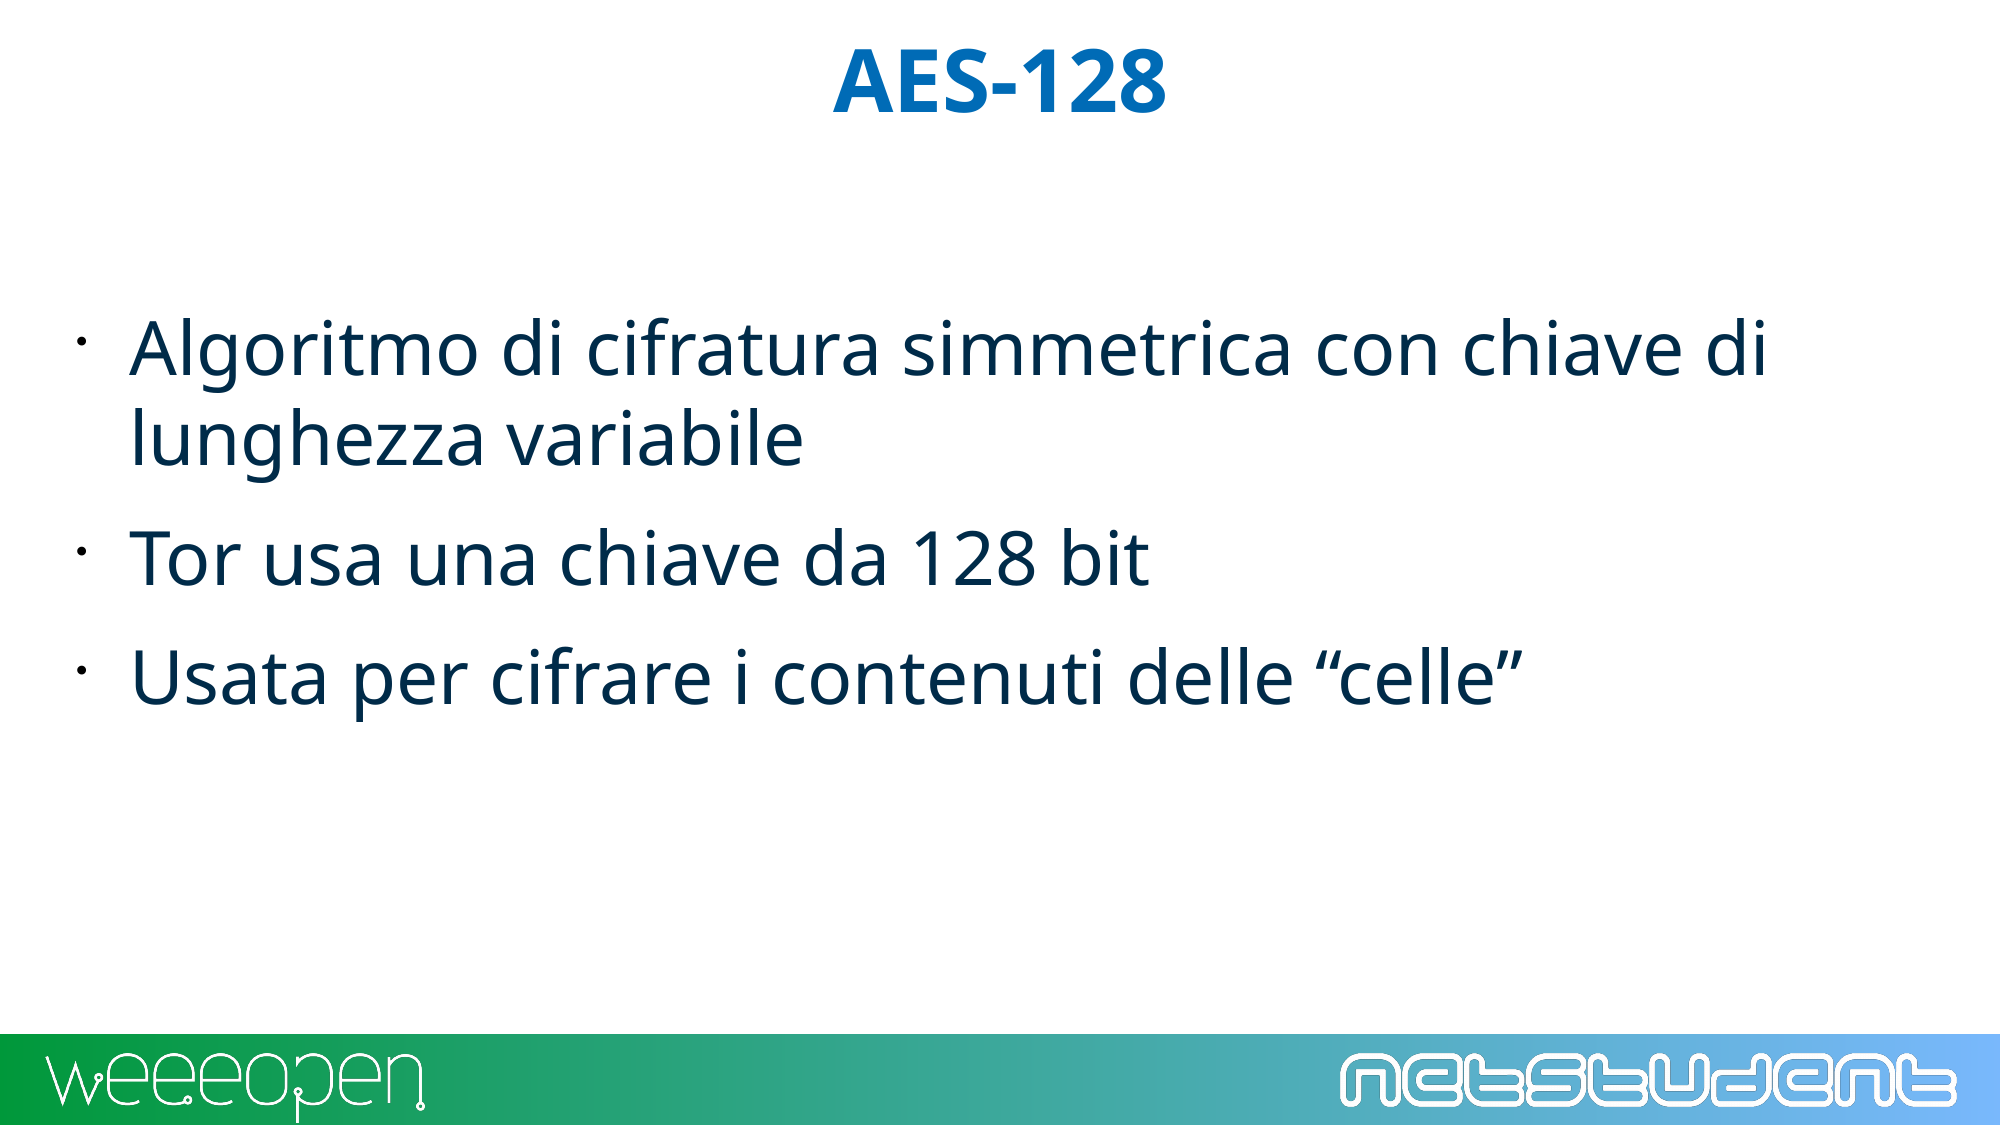

# AES-128
Algoritmo di cifratura simmetrica con chiave di lunghezza variabile
Tor usa una chiave da 128 bit
Usata per cifrare i contenuti delle “celle”